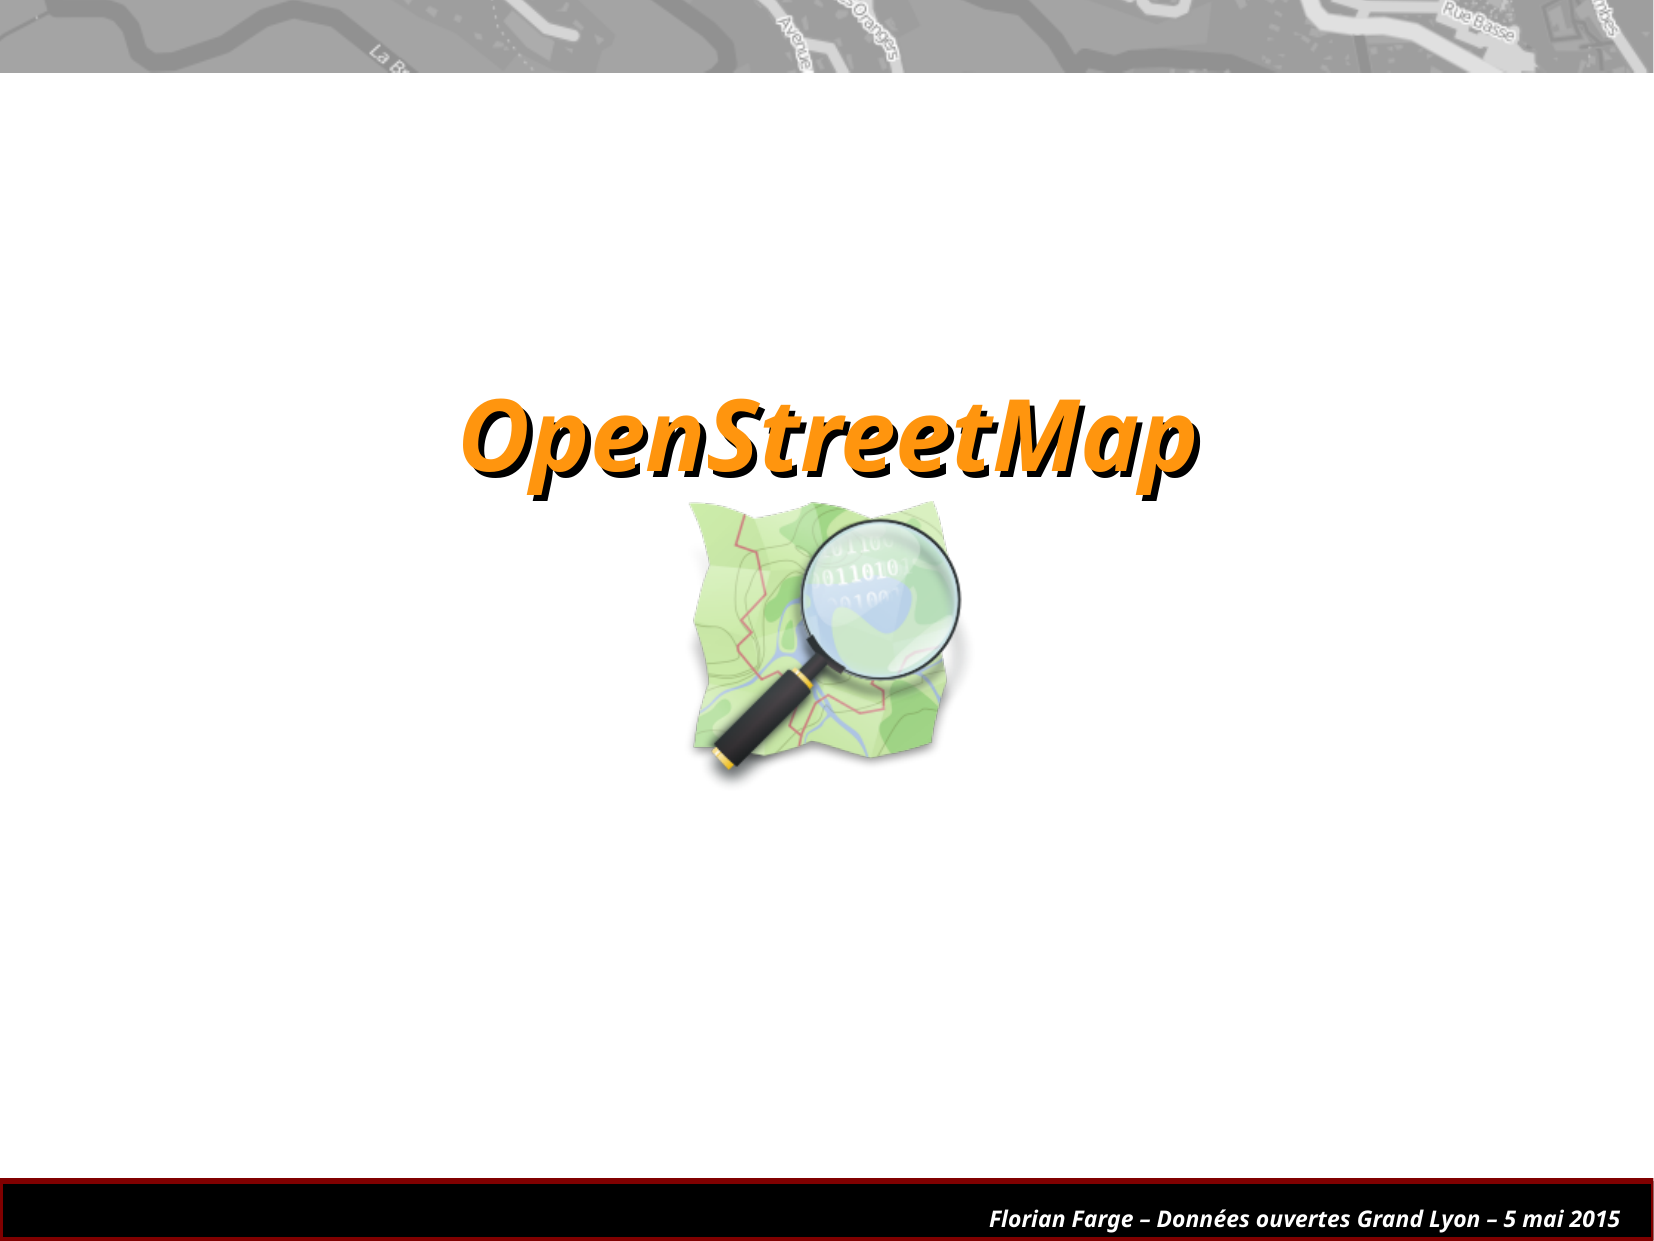

OpenStreetMap
Florian Farge – Données ouvertes Grand Lyon – 5 mai 2015